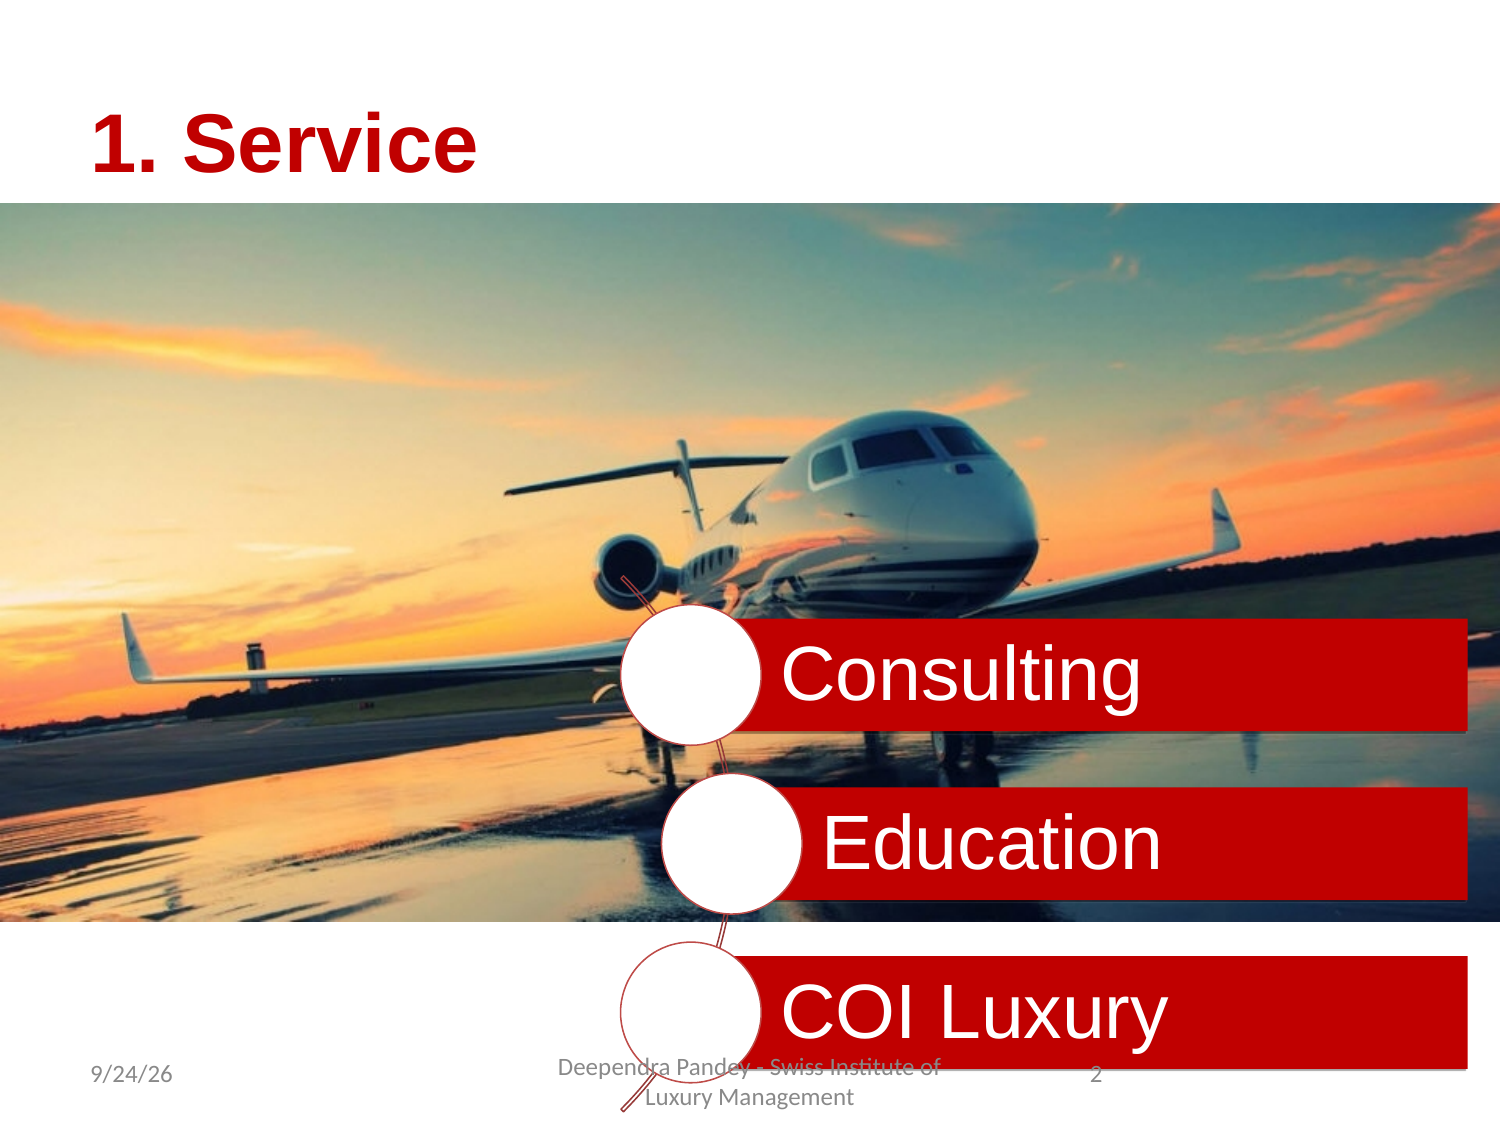

# 1. Service
Consulting
Education
COI Luxury
Deependra Pandey - Swiss Institute of Luxury Management